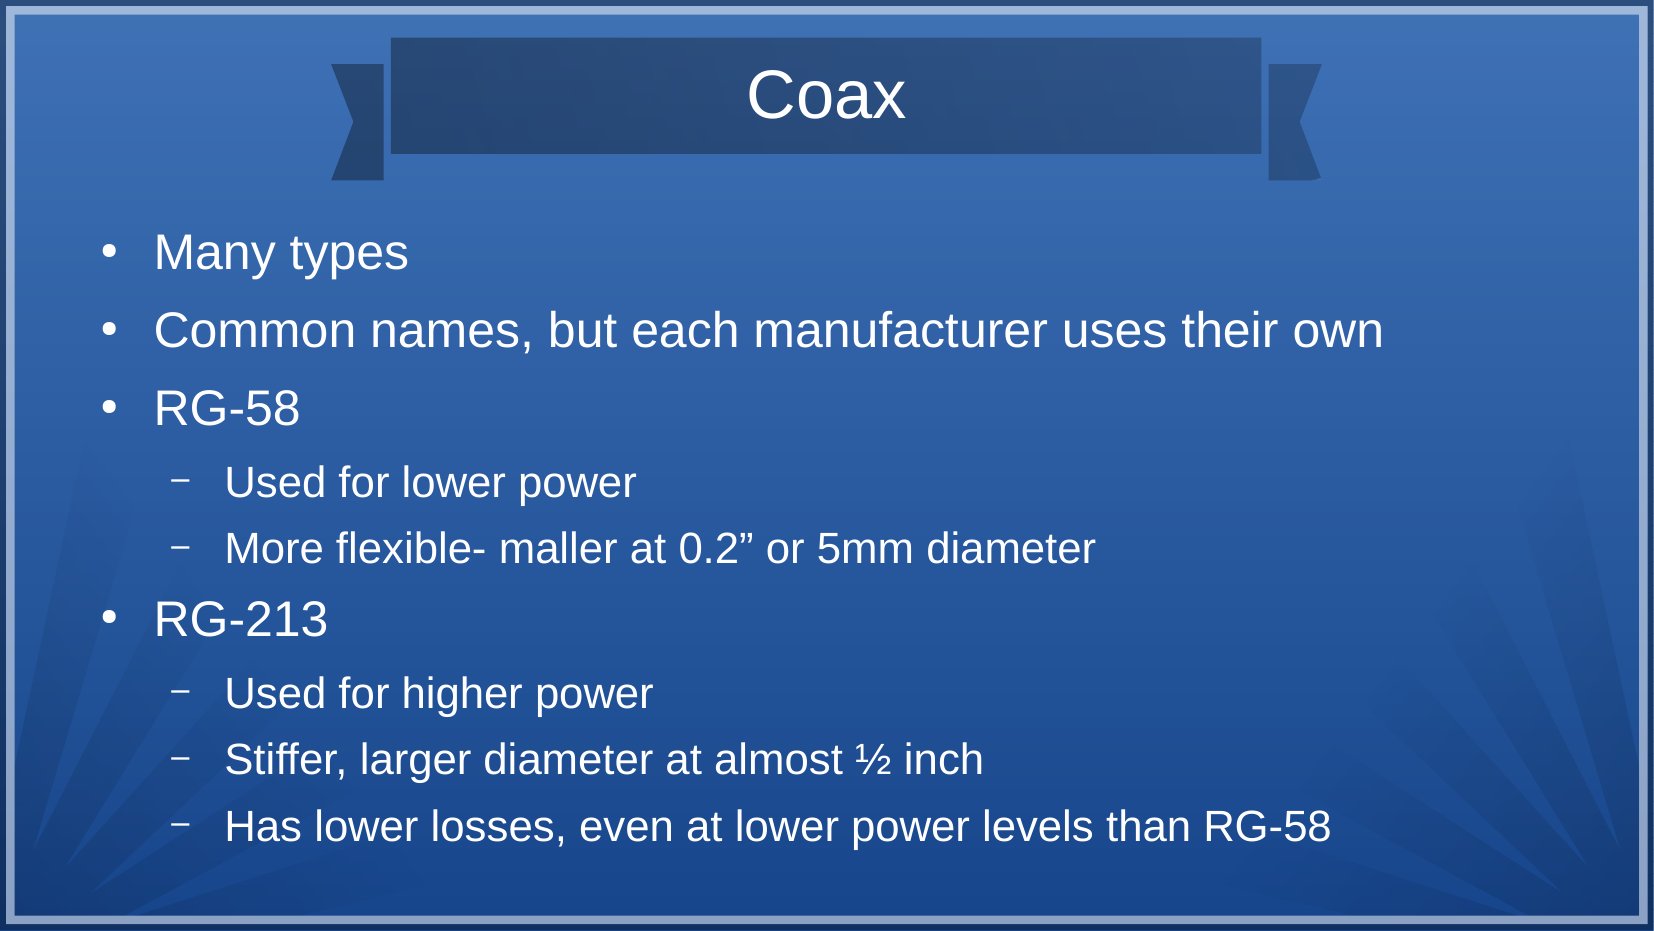

# Coax
Many types
Common names, but each manufacturer uses their own
RG-58
Used for lower power
More flexible- maller at 0.2” or 5mm diameter
RG-213
Used for higher power
Stiffer, larger diameter at almost ½ inch
Has lower losses, even at lower power levels than RG-58